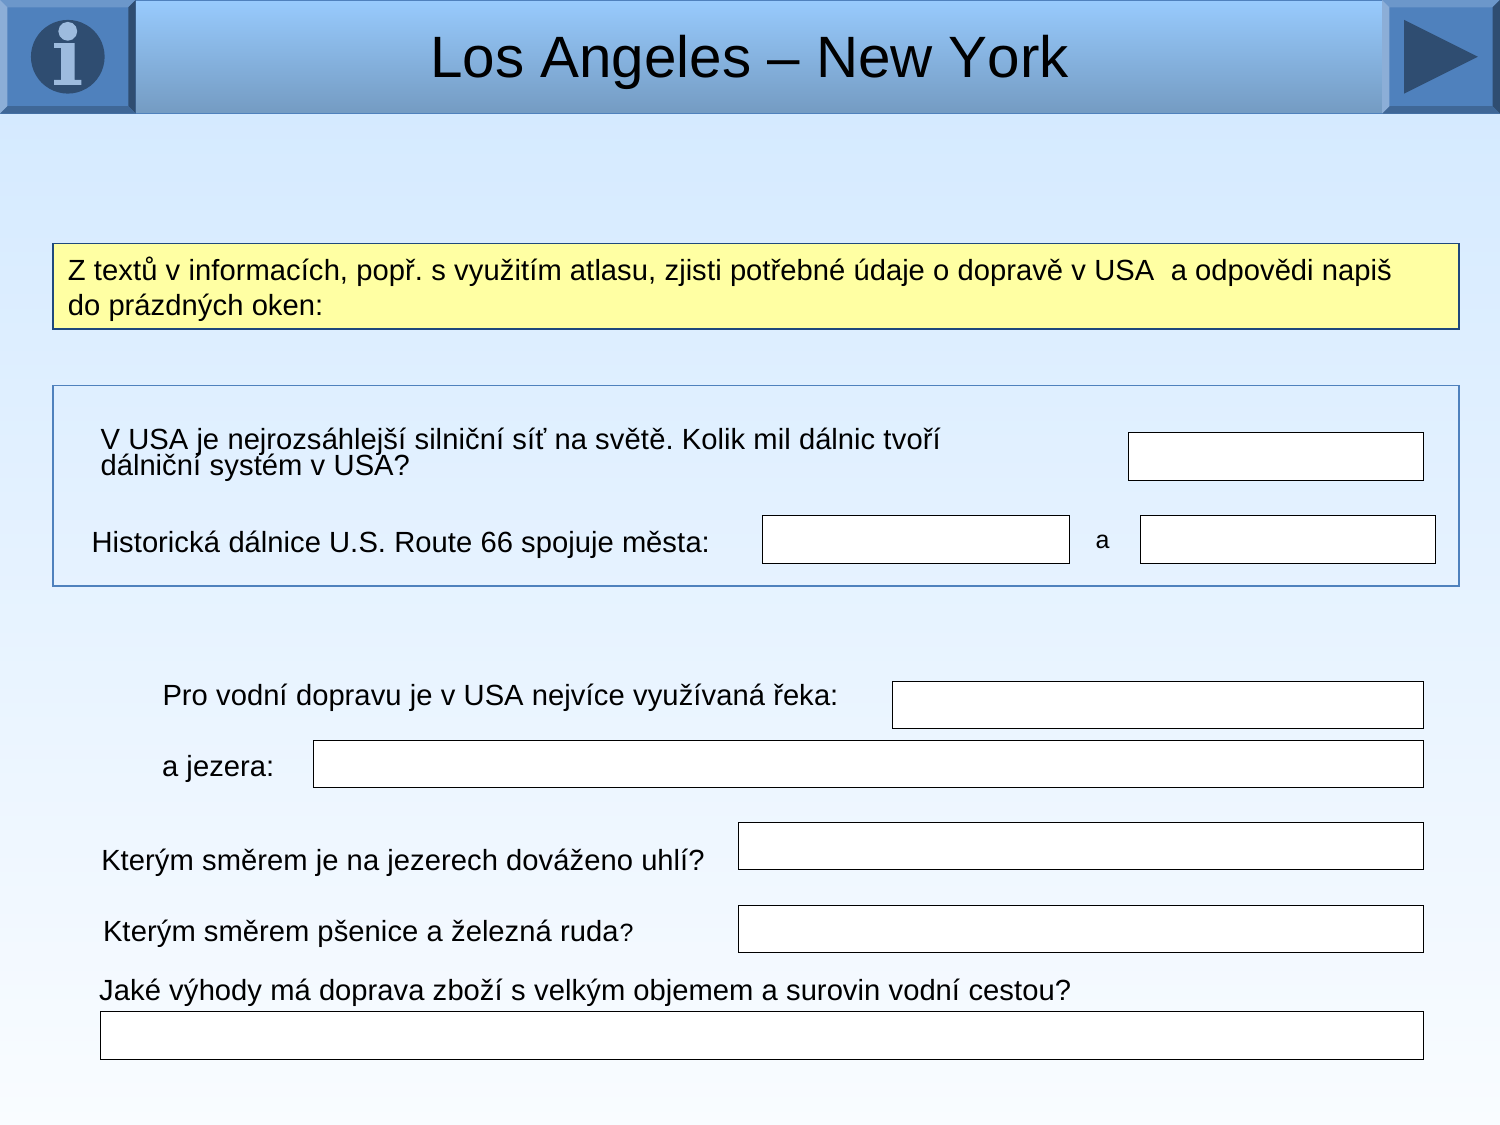

# Los Angeles – New York
Z textů v informacích, popř. s využitím atlasu, zjisti potřebné údaje o dopravě v USA a odpovědi napiš
do prázdných oken:
	V USA je nejrozsáhlejší silniční síť na světě. Kolik mil dálnic tvoří dálniční systém v USA?
Historická dálnice U.S. Route 66 spojuje města:
a
Pro vodní dopravu je v USA nejvíce využívaná řeka:
a jezera:
Kterým směrem je na jezerech dováženo uhlí?
Kterým směrem pšenice a železná ruda?
Jaké výhody má doprava zboží s velkým objemem a surovin vodní cestou?